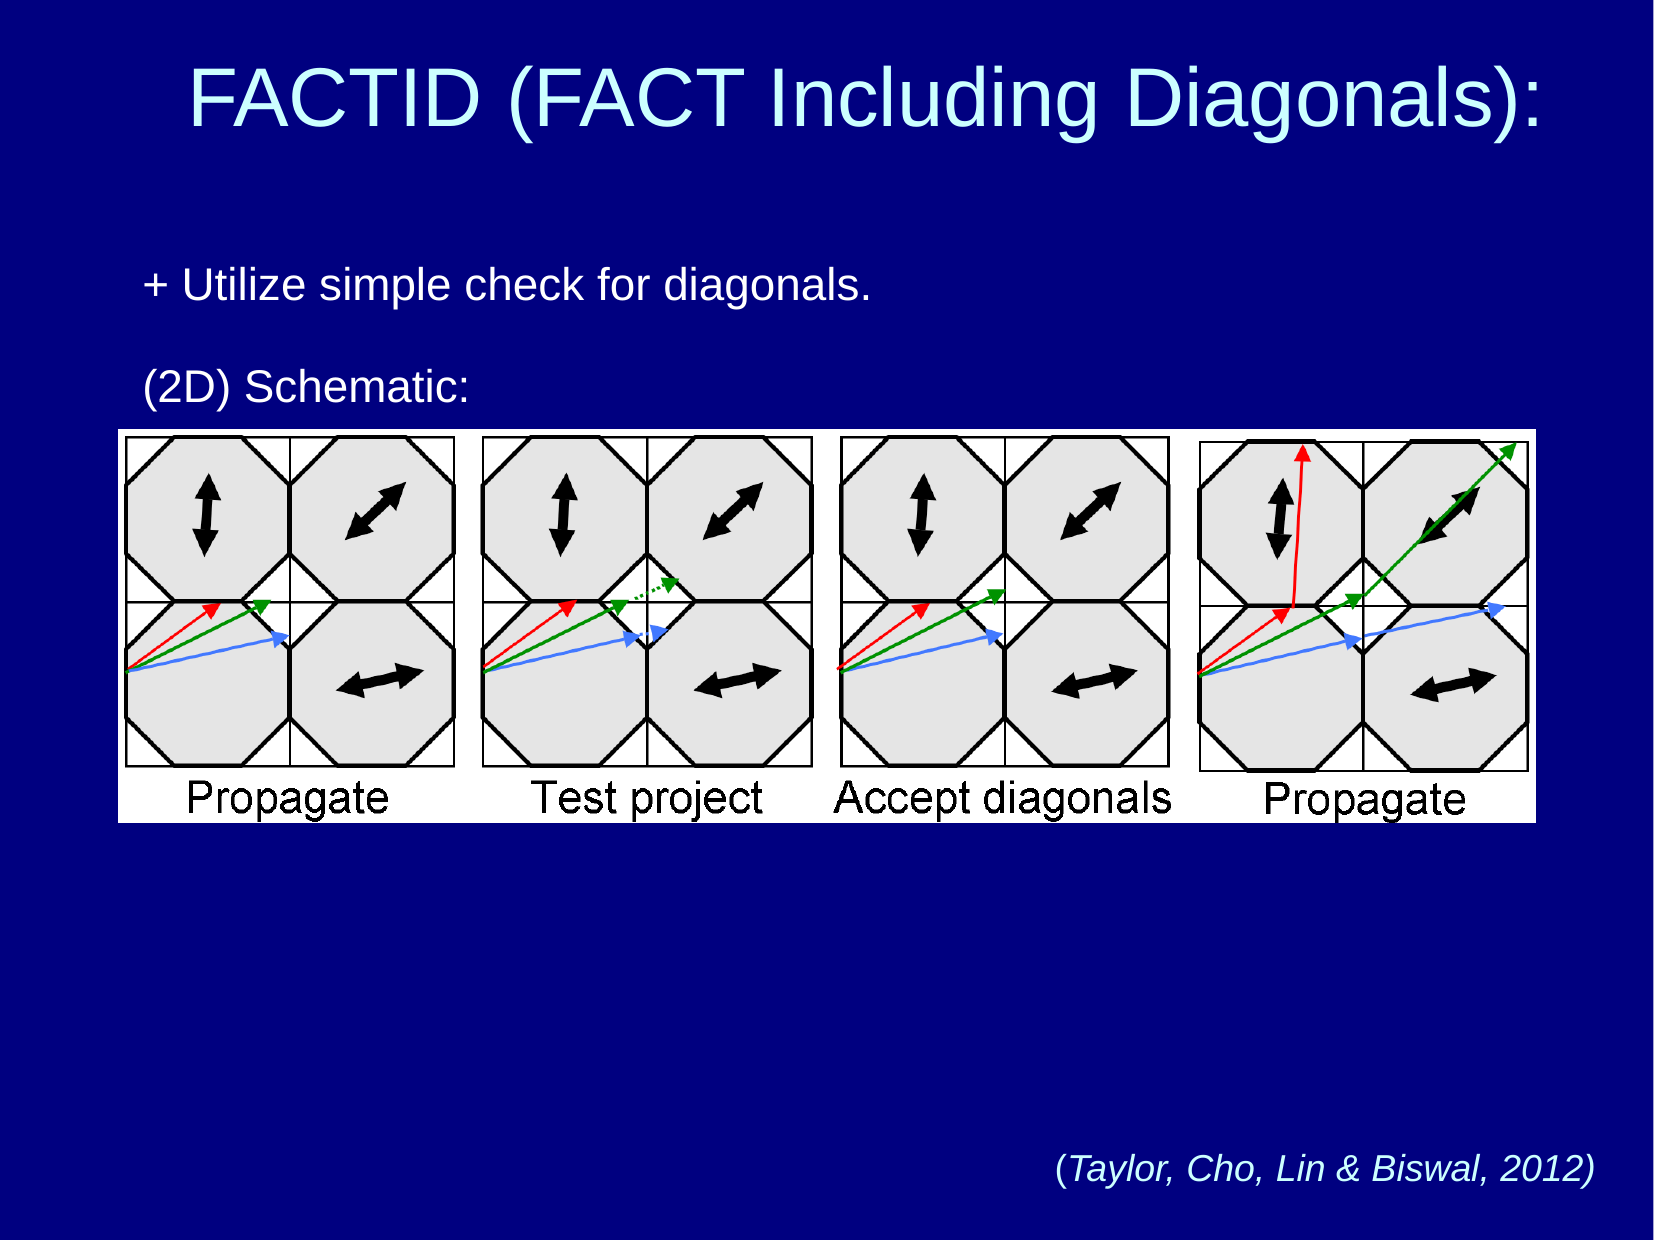

# FACTID (FACT Including Diagonals):
+ Utilize simple check for diagonals.
(2D) Schematic:
(Taylor, Cho, Lin & Biswal, 2012)